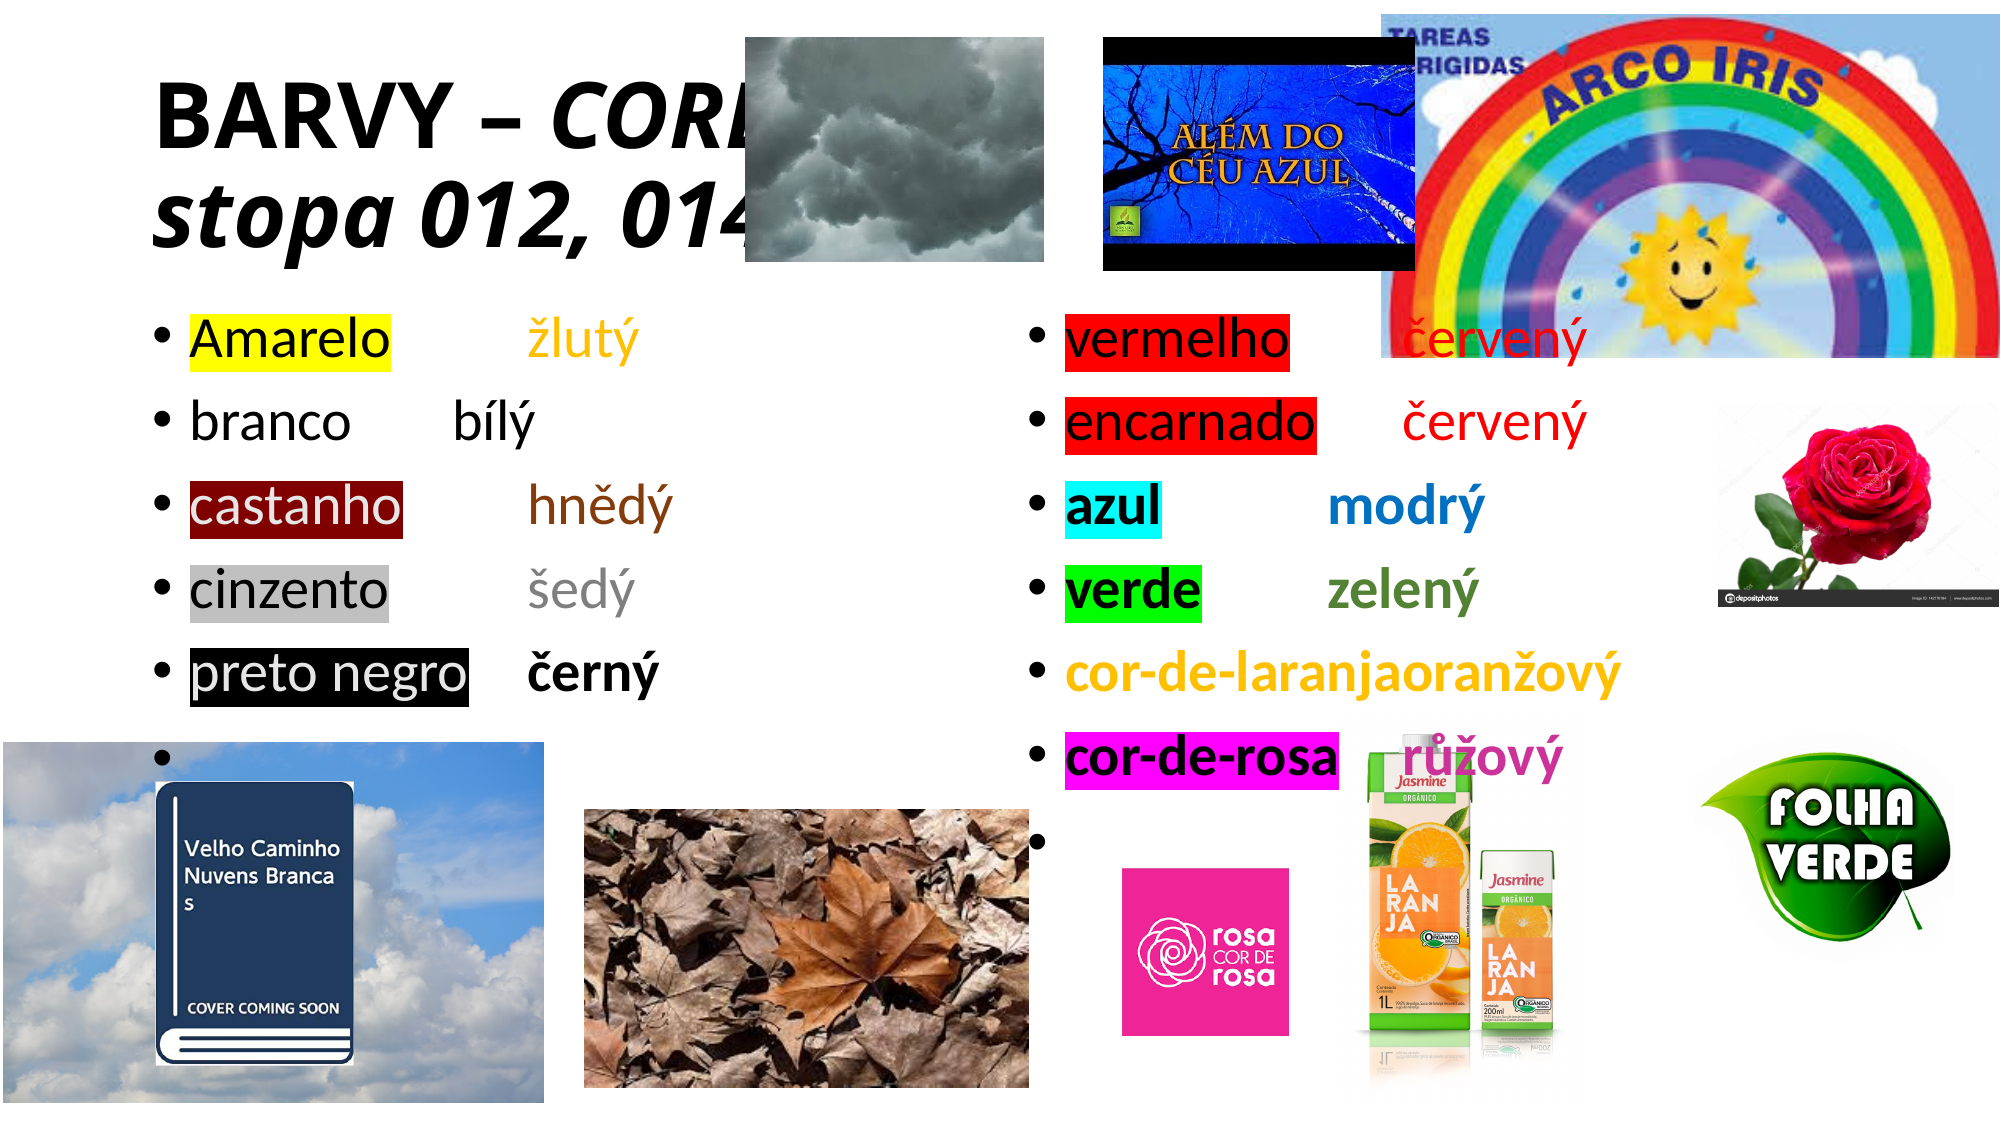

# BARVY – CORES stopa 012, 014
Amarelo		žlutý
branco		bílý
castanho		hnědý
cinzento		šedý
preto negro	černý
vermelho		červený
encarnado		červený
azul			modrý
verde		zelený
cor-de-laranja	oranžový
cor-de-rosa	růžový